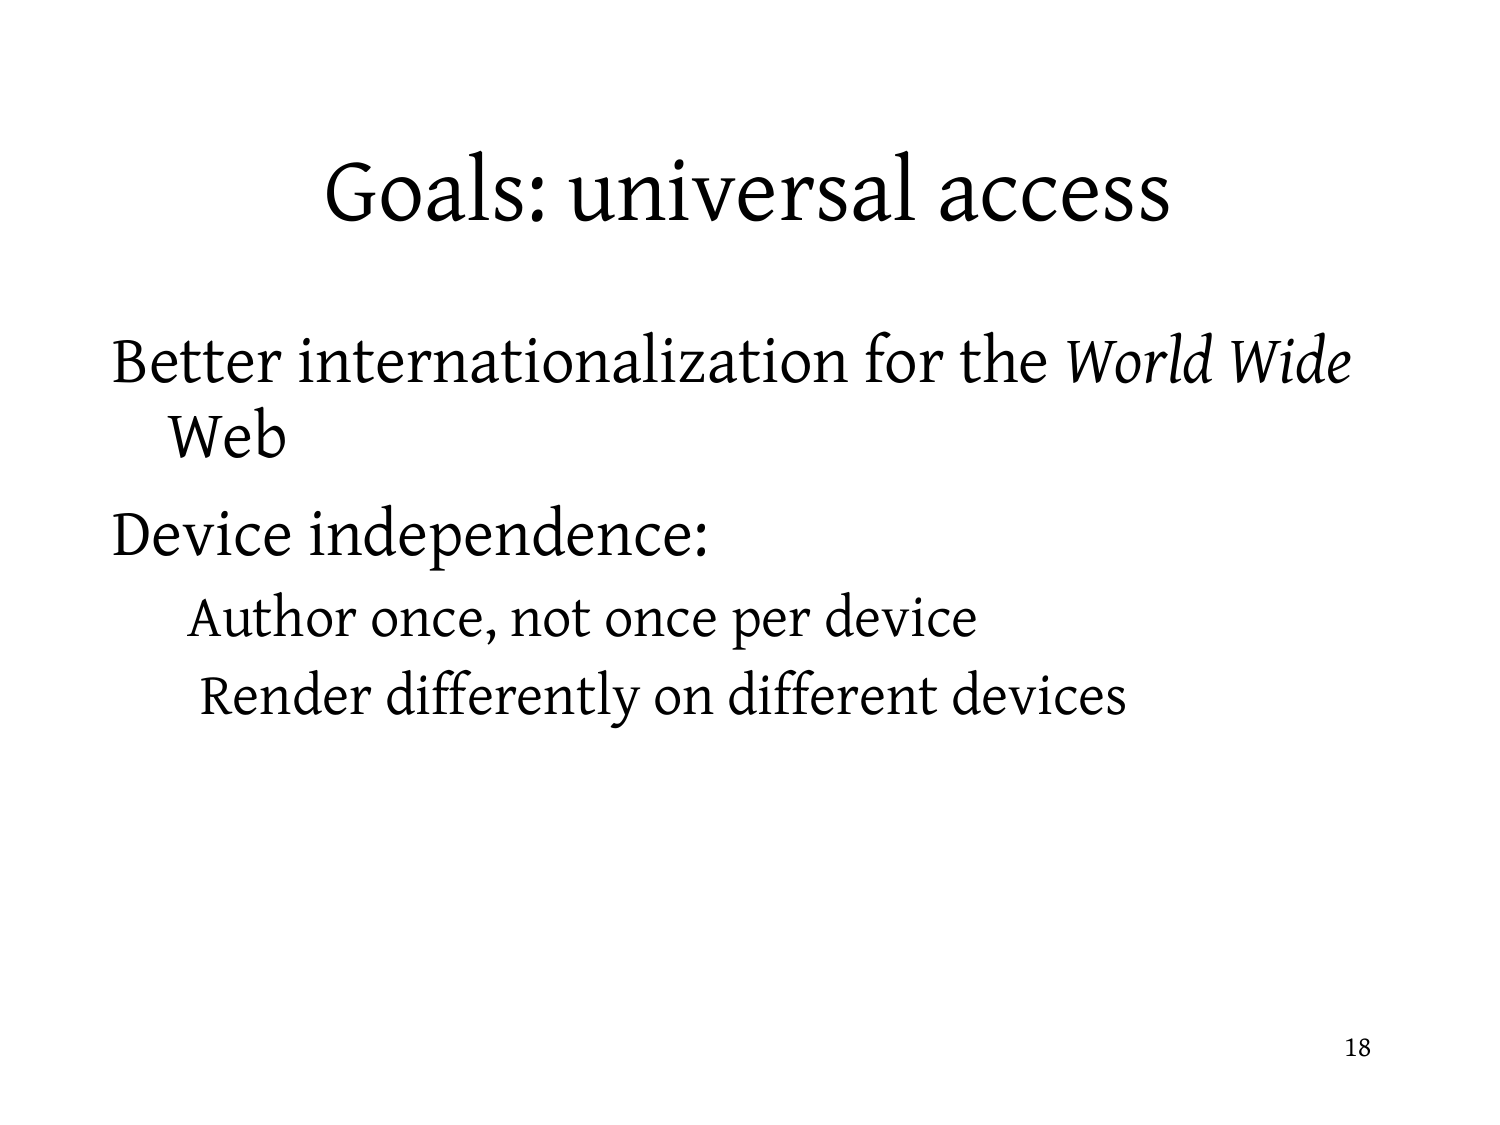

# Goals: universal access
Better internationalization for the World Wide Web
Device independence:
Author once, not once per device
 Render differently on different devices